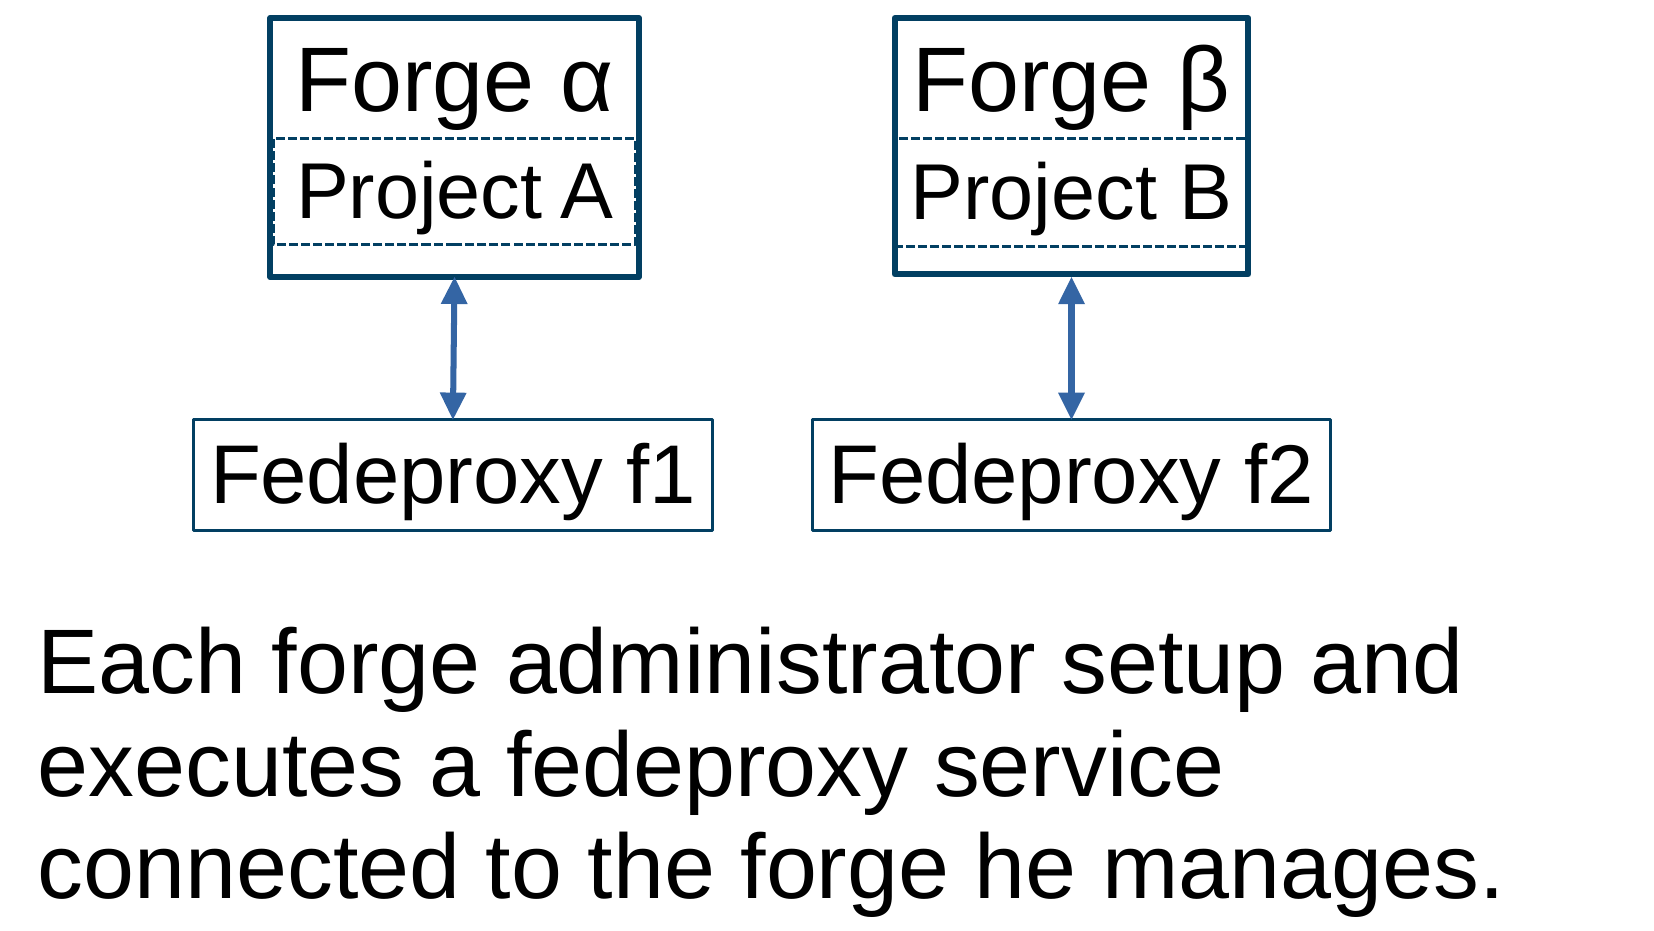

Forge α
Forge β
Project A
Project B
Fedeproxy f1
Fedeproxy f2
# Each forge administrator setup and executes a fedeproxy service connected to the forge he manages.